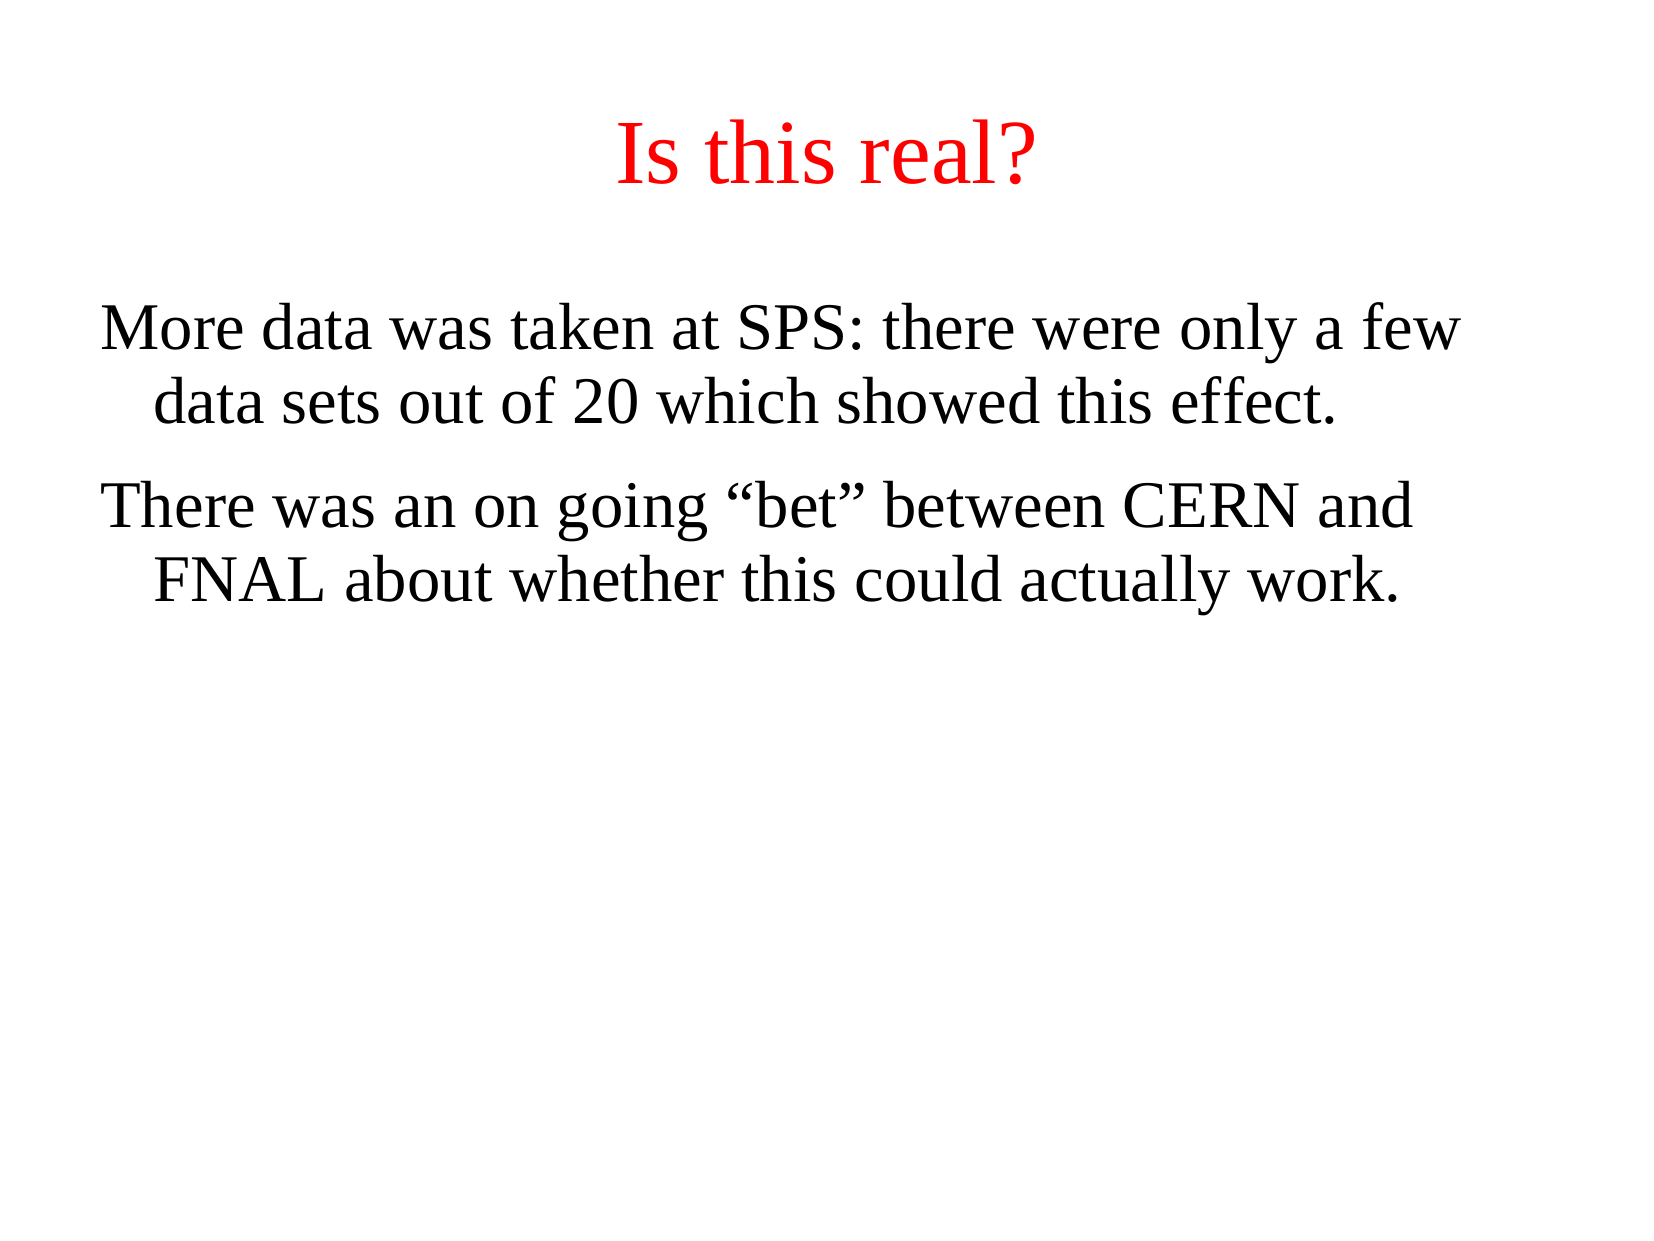

# Is this real?
More data was taken at SPS: there were only a few data sets out of 20 which showed this effect.
There was an on going “bet” between CERN and FNAL about whether this could actually work.